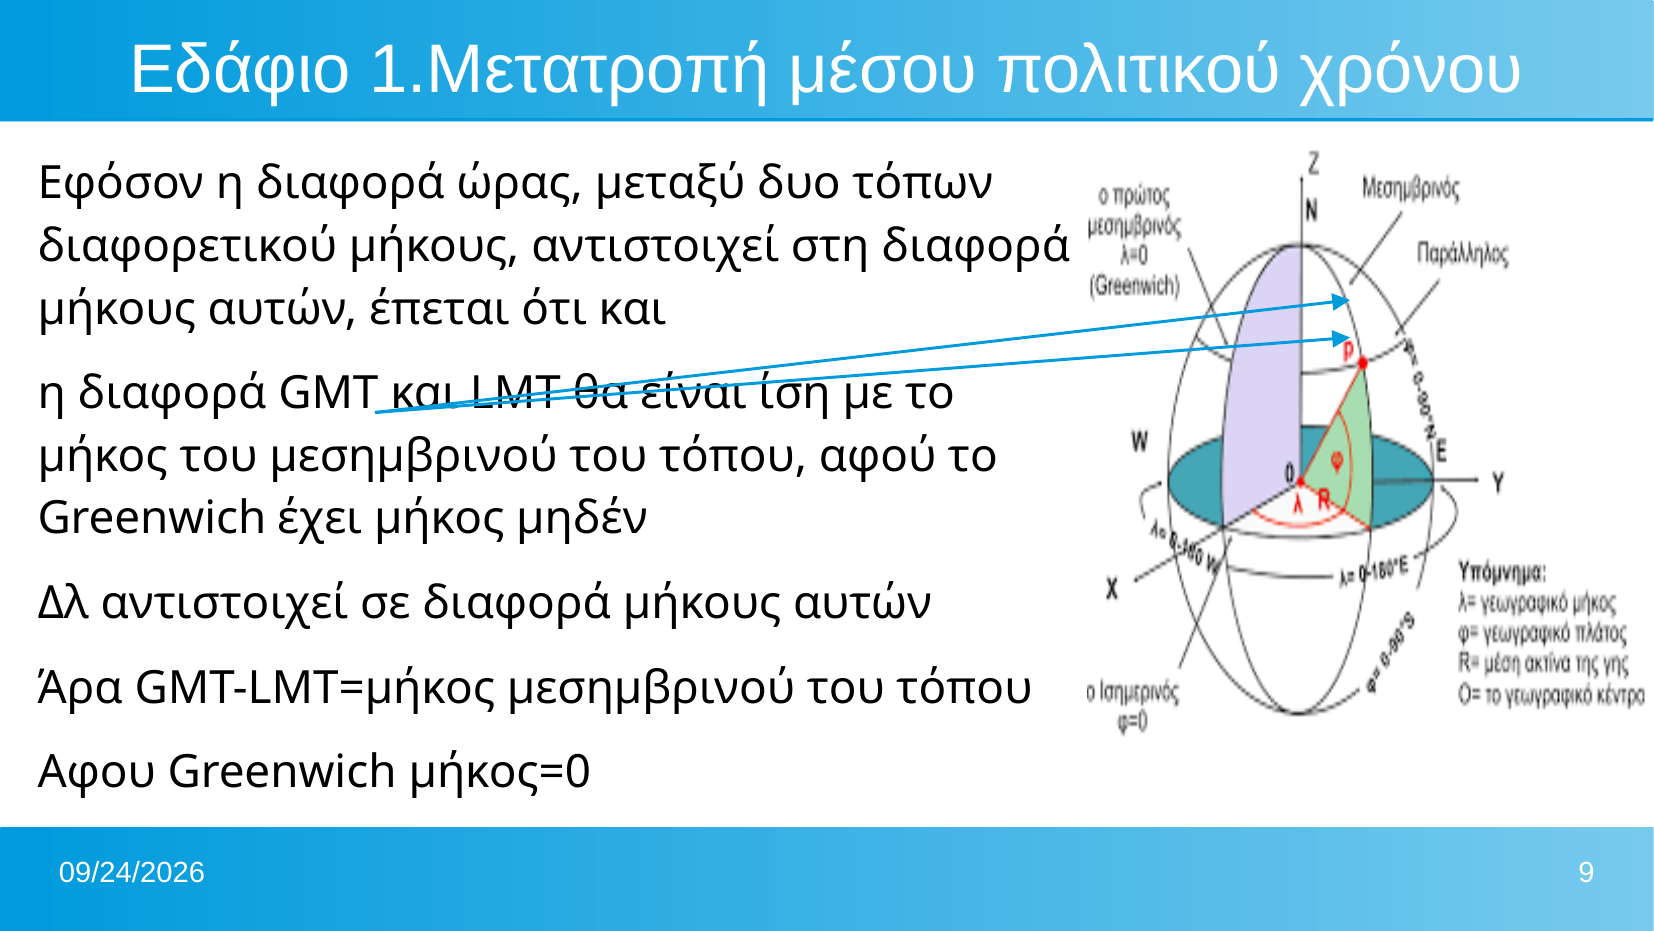

# Εδάφιο 1.Μετατροπή μέσου πολιτικού χρόνου
Εφόσον η διαφορά ώρας, μεταξύ δυο τόπων διαφορετικού μήκους, αντιστοιχεί στη διαφορά μήκους αυτών, έπεται ότι και
η διαφορά GΜΤ και LΜΤ θα είναι ίση με το μήκος του μεσημβρινού του τόπου, αφού το Greenwich έχει μήκος μηδέν
Δλ αντιστοιχεί σε διαφορά μήκους αυτών
Άρα GMT-LMT=μήκος μεσημβρινού του τόπου
Αφου Greenwich μήκος=0
9